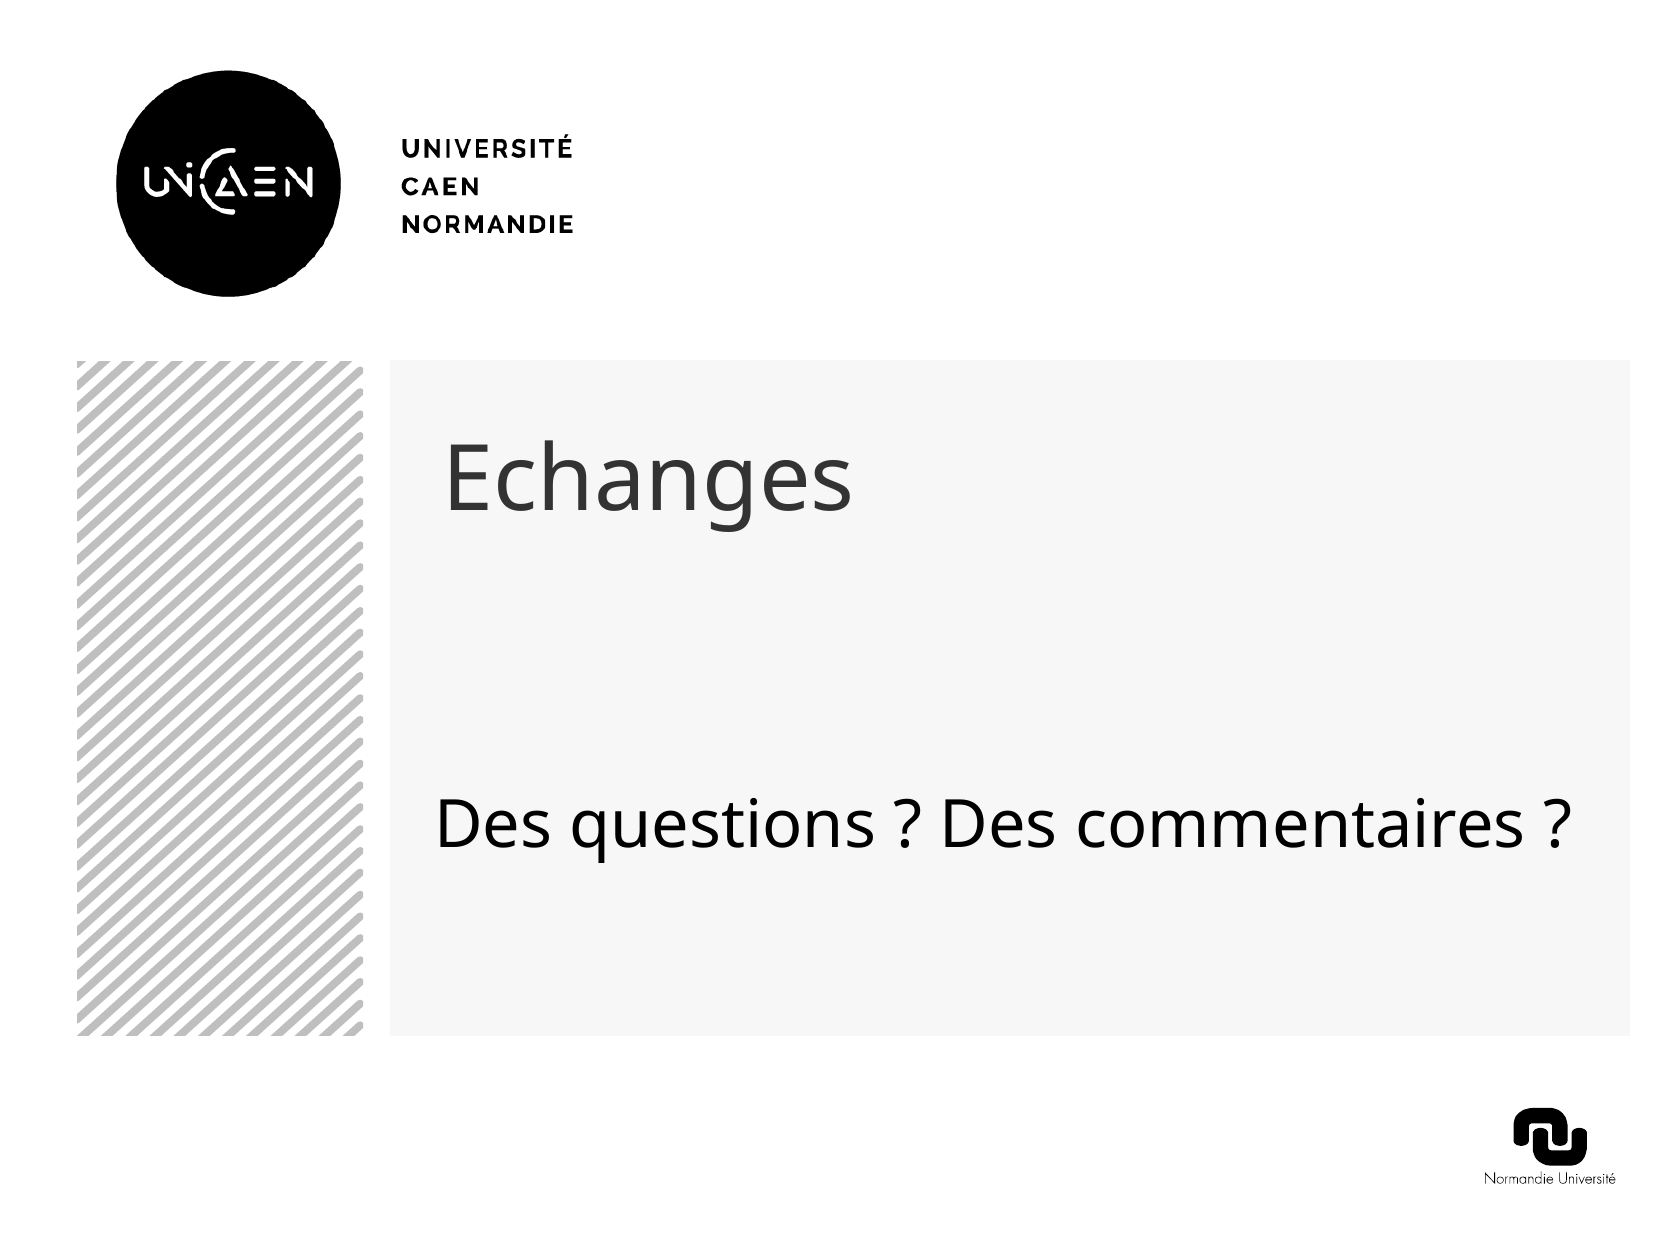

# Echanges
Des questions ? Des commentaires ?
37
Découverte Ecampus pourn les personnels administratifs